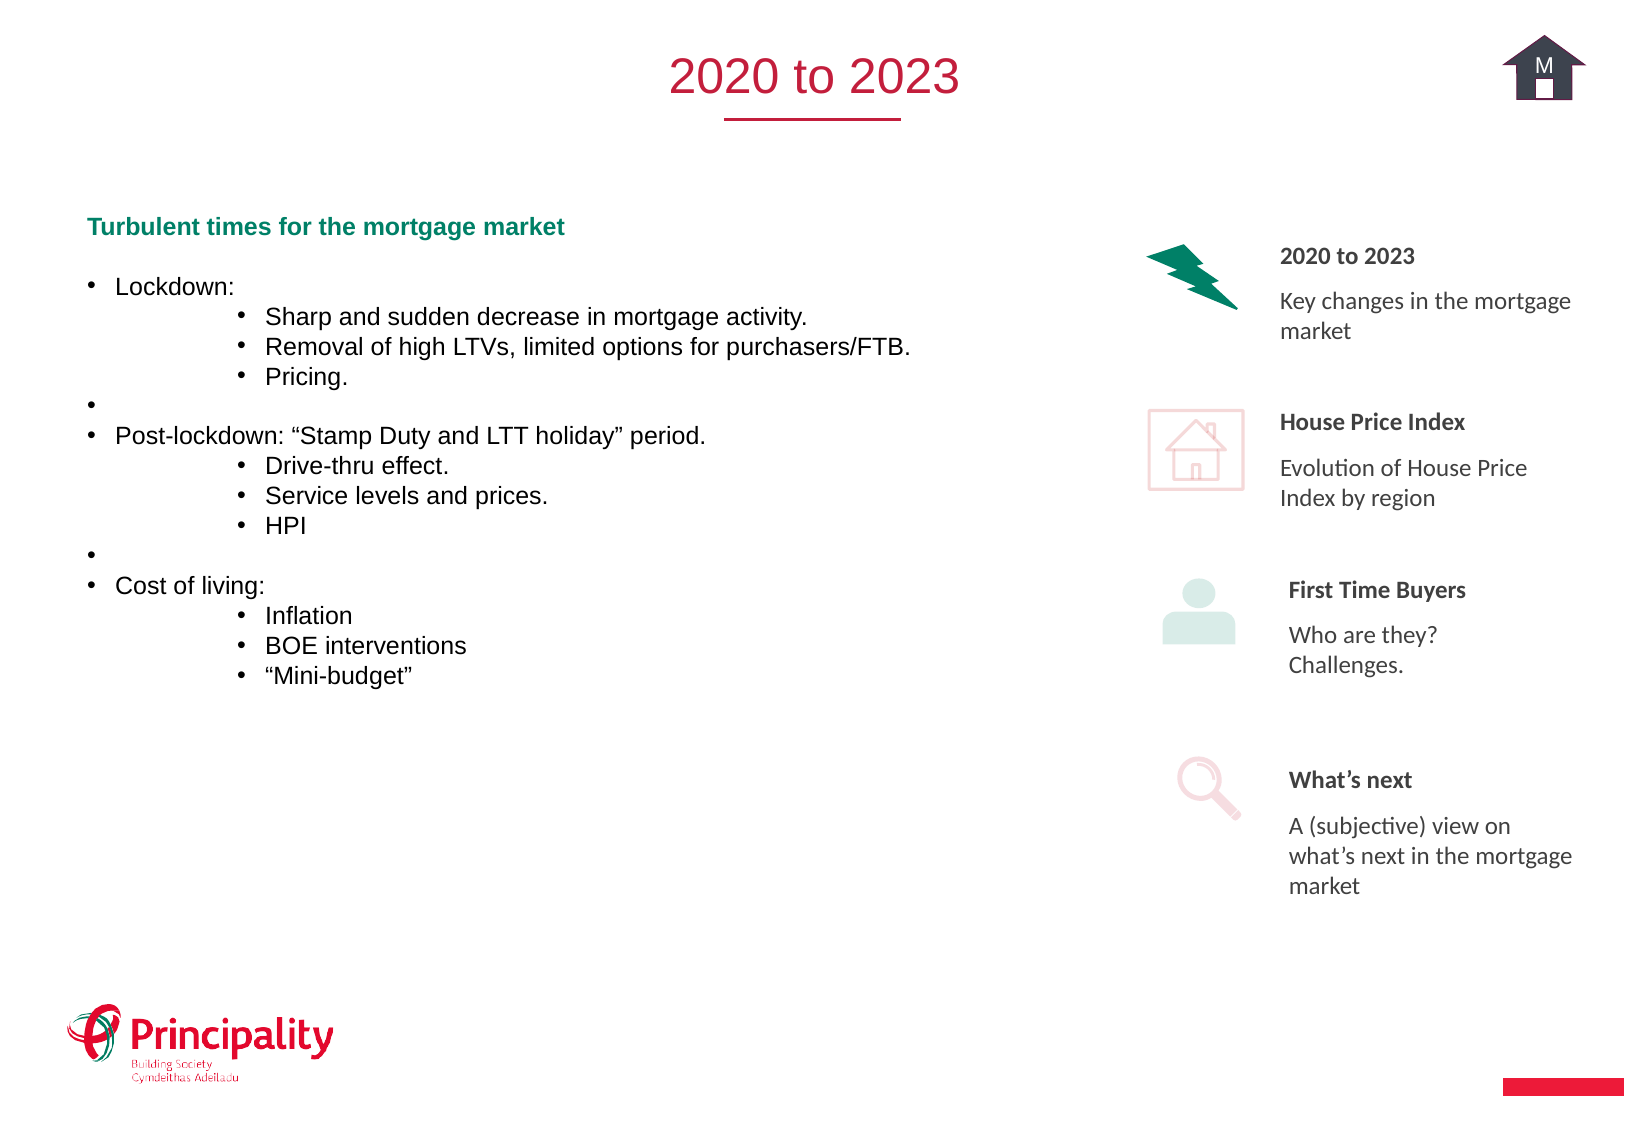

2020 to 2023
Turbulent times for the mortgage market
Lockdown:
Sharp and sudden decrease in mortgage activity.
Removal of high LTVs, limited options for purchasers/FTB.
Pricing.
Post-lockdown: “Stamp Duty and LTT holiday” period.
Drive-thru effect.
Service levels and prices.
HPI
Cost of living:
Inflation
BOE interventions
“Mini-budget”
2020 to 2023
Key changes in the mortgage market
House Price Index
Evolution of House Price Index by region
First Time Buyers
Who are they?
Challenges.
What’s next
A (subjective) view on what’s next in the mortgage market